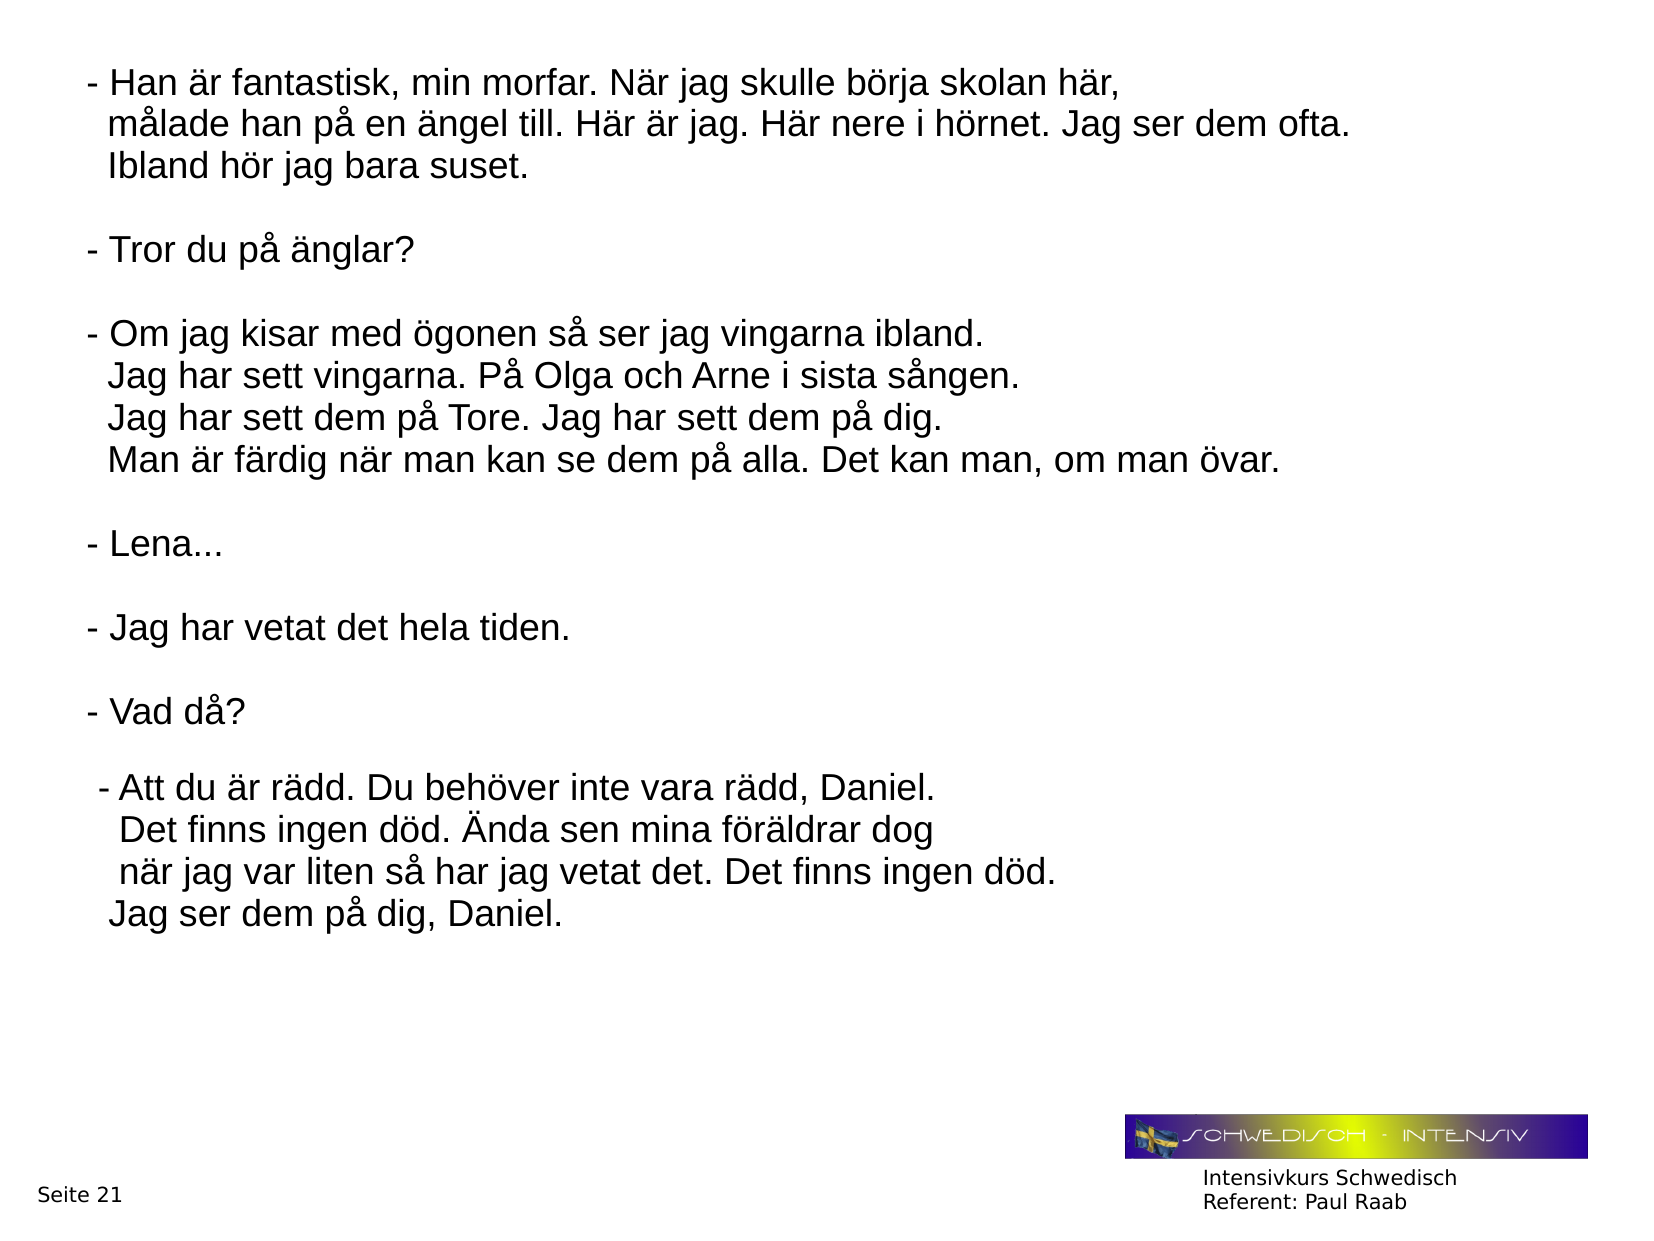

- Han är fantastisk, min morfar. När jag skulle börja skolan här,
 målade han på en ängel till. Här är jag. Här nere i hörnet. Jag ser dem ofta.
 Ibland hör jag bara suset.
- Tror du på änglar?
- Om jag kisar med ögonen så ser jag vingarna ibland.
 Jag har sett vingarna. På Olga och Arne i sista sången.
 Jag har sett dem på Tore. Jag har sett dem på dig.
 Man är färdig när man kan se dem på alla. Det kan man, om man övar.
- Lena...
- Jag har vetat det hela tiden.
- Vad då?
- Att du är rädd. Du behöver inte vara rädd, Daniel.
 Det finns ingen död. Ända sen mina föräldrar dog
 när jag var liten så har jag vetat det. Det finns ingen död.
 Jag ser dem på dig, Daniel.